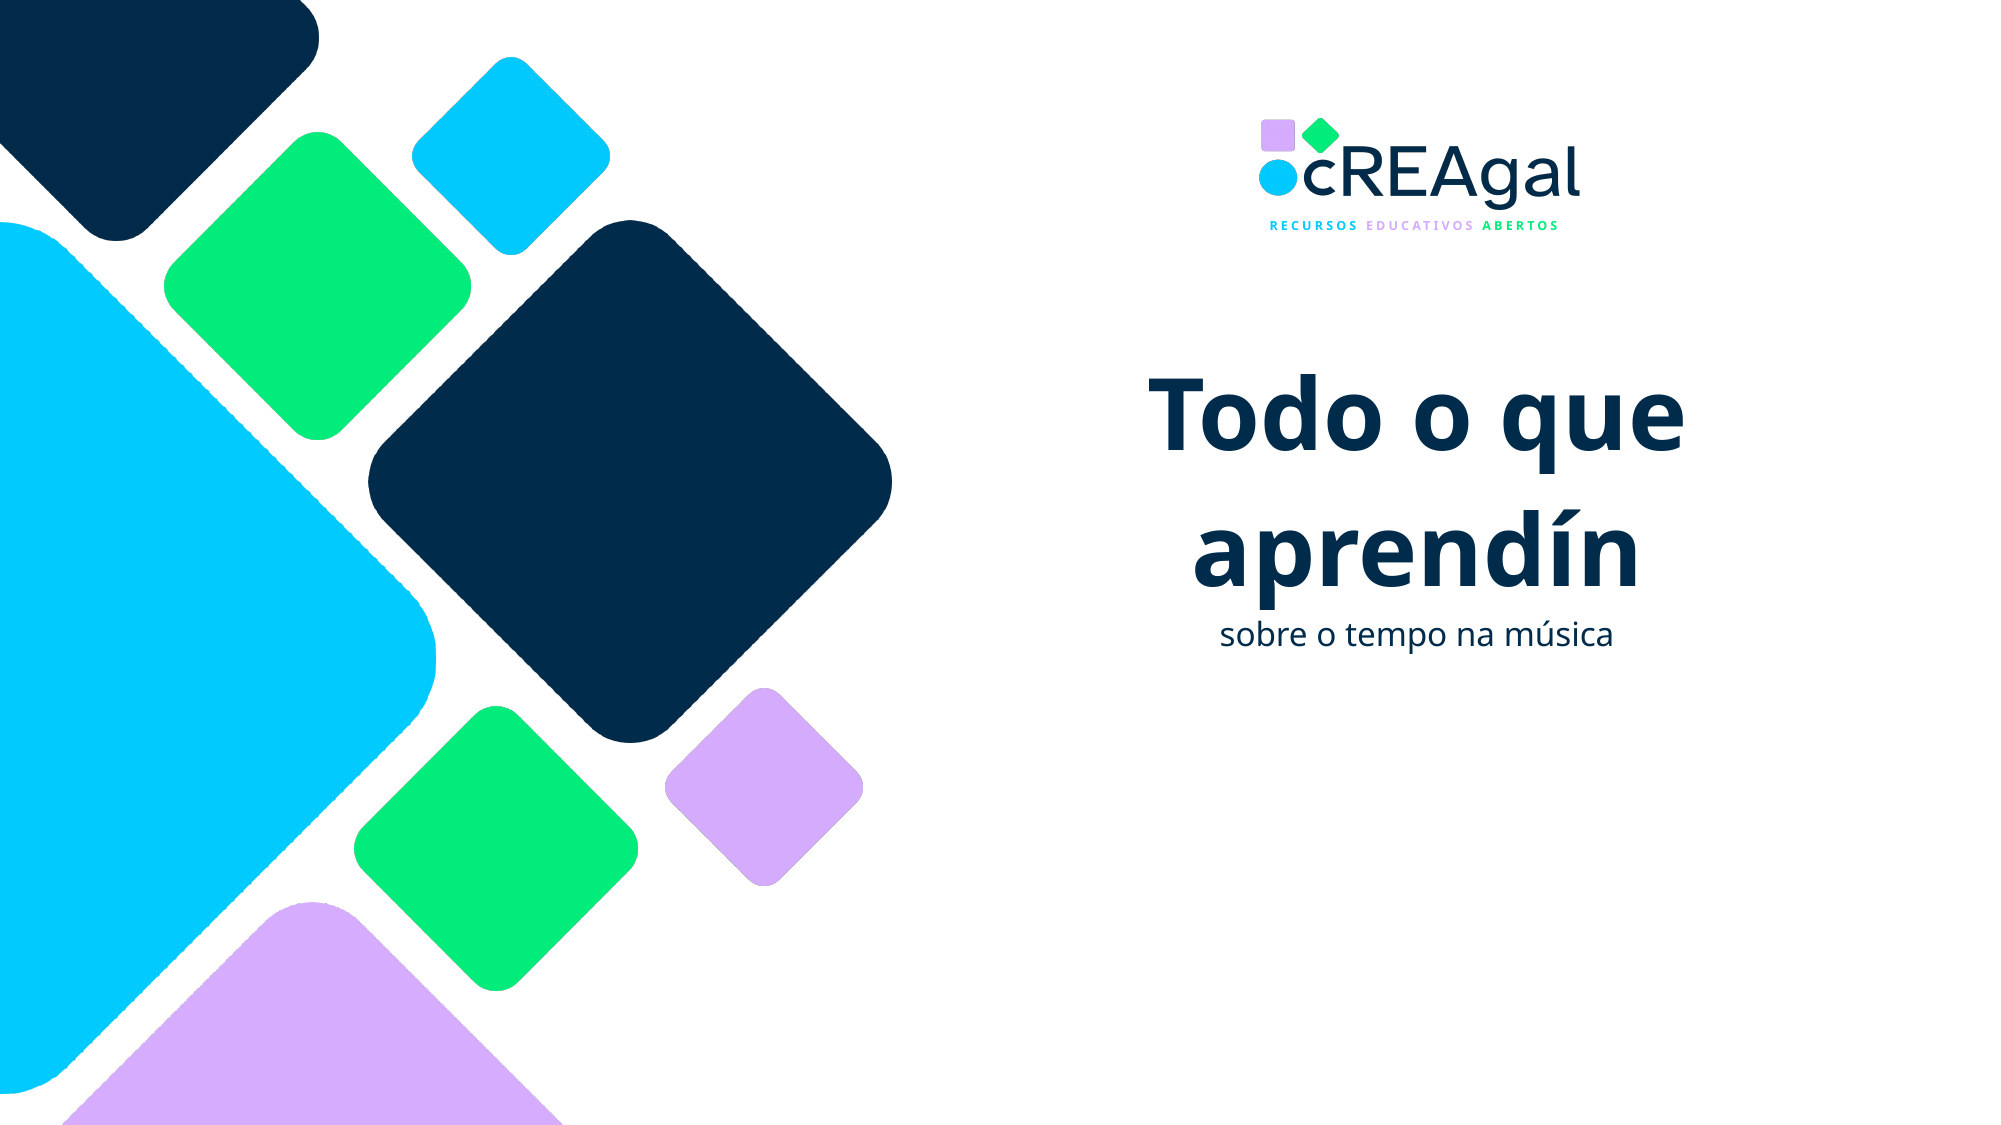

# Todo o que aprendín
sobre o tempo na música